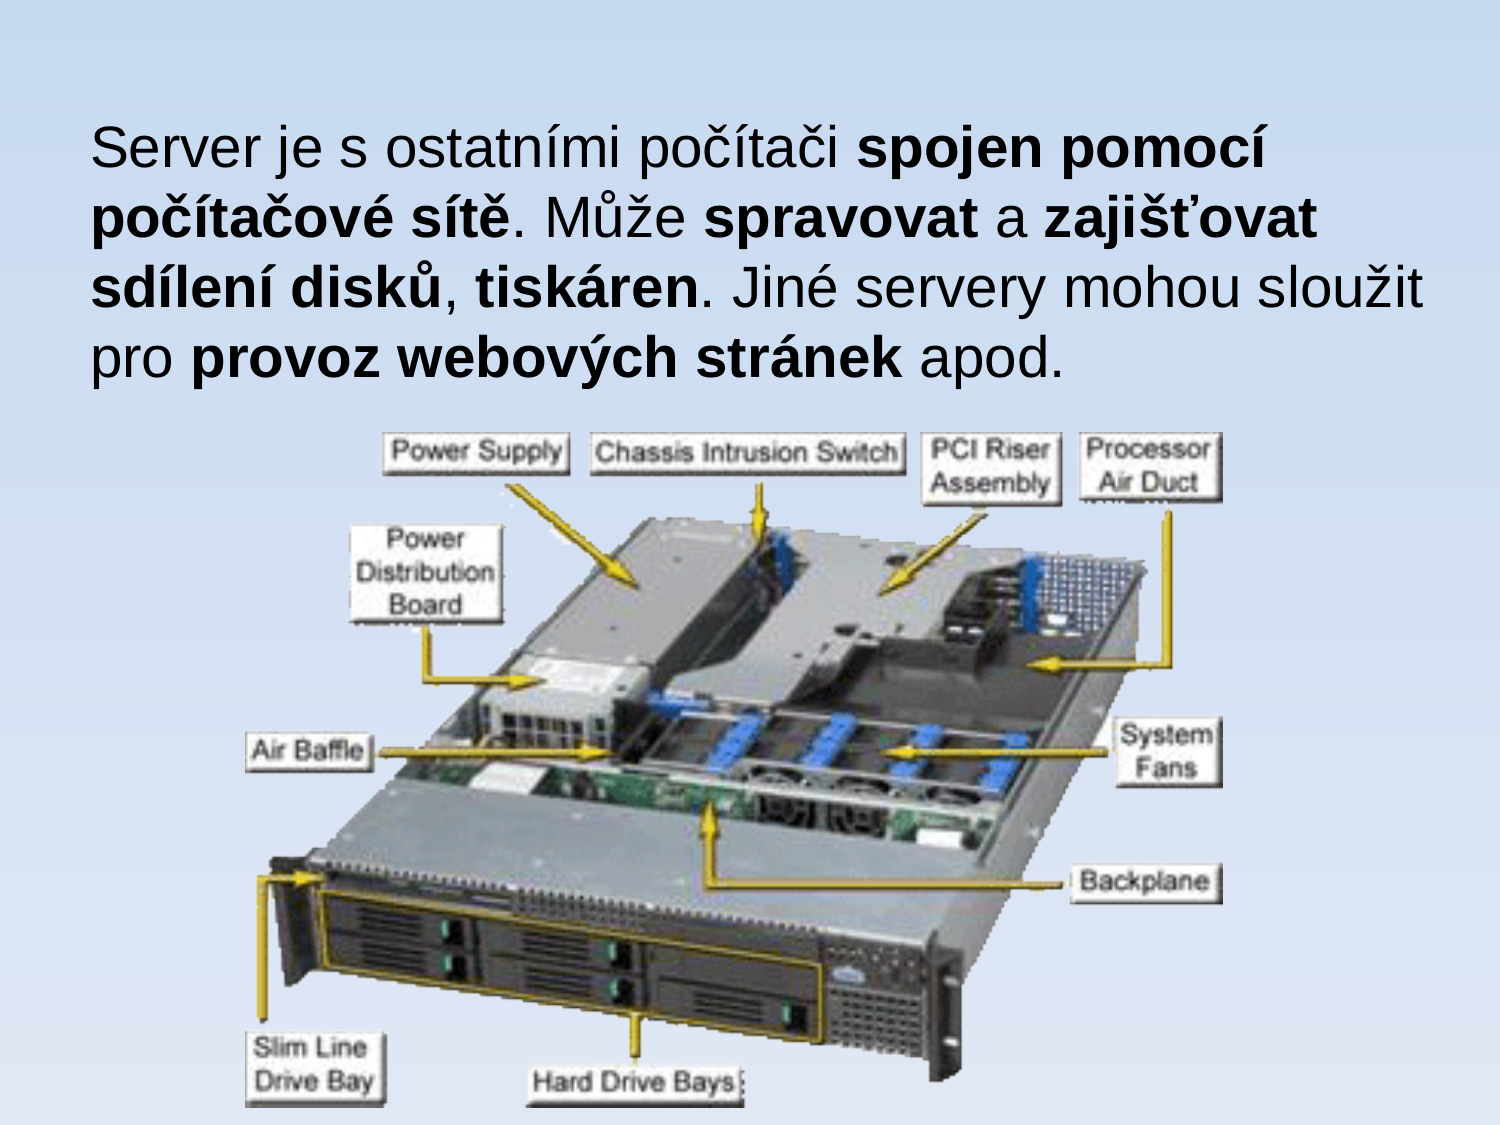

# Server je s ostatními počítači spojen pomocí počítačové sítě. Může spravovat a zajišťovat sdílení disků, tiskáren. Jiné servery mohou sloužit pro provoz webových stránek apod.